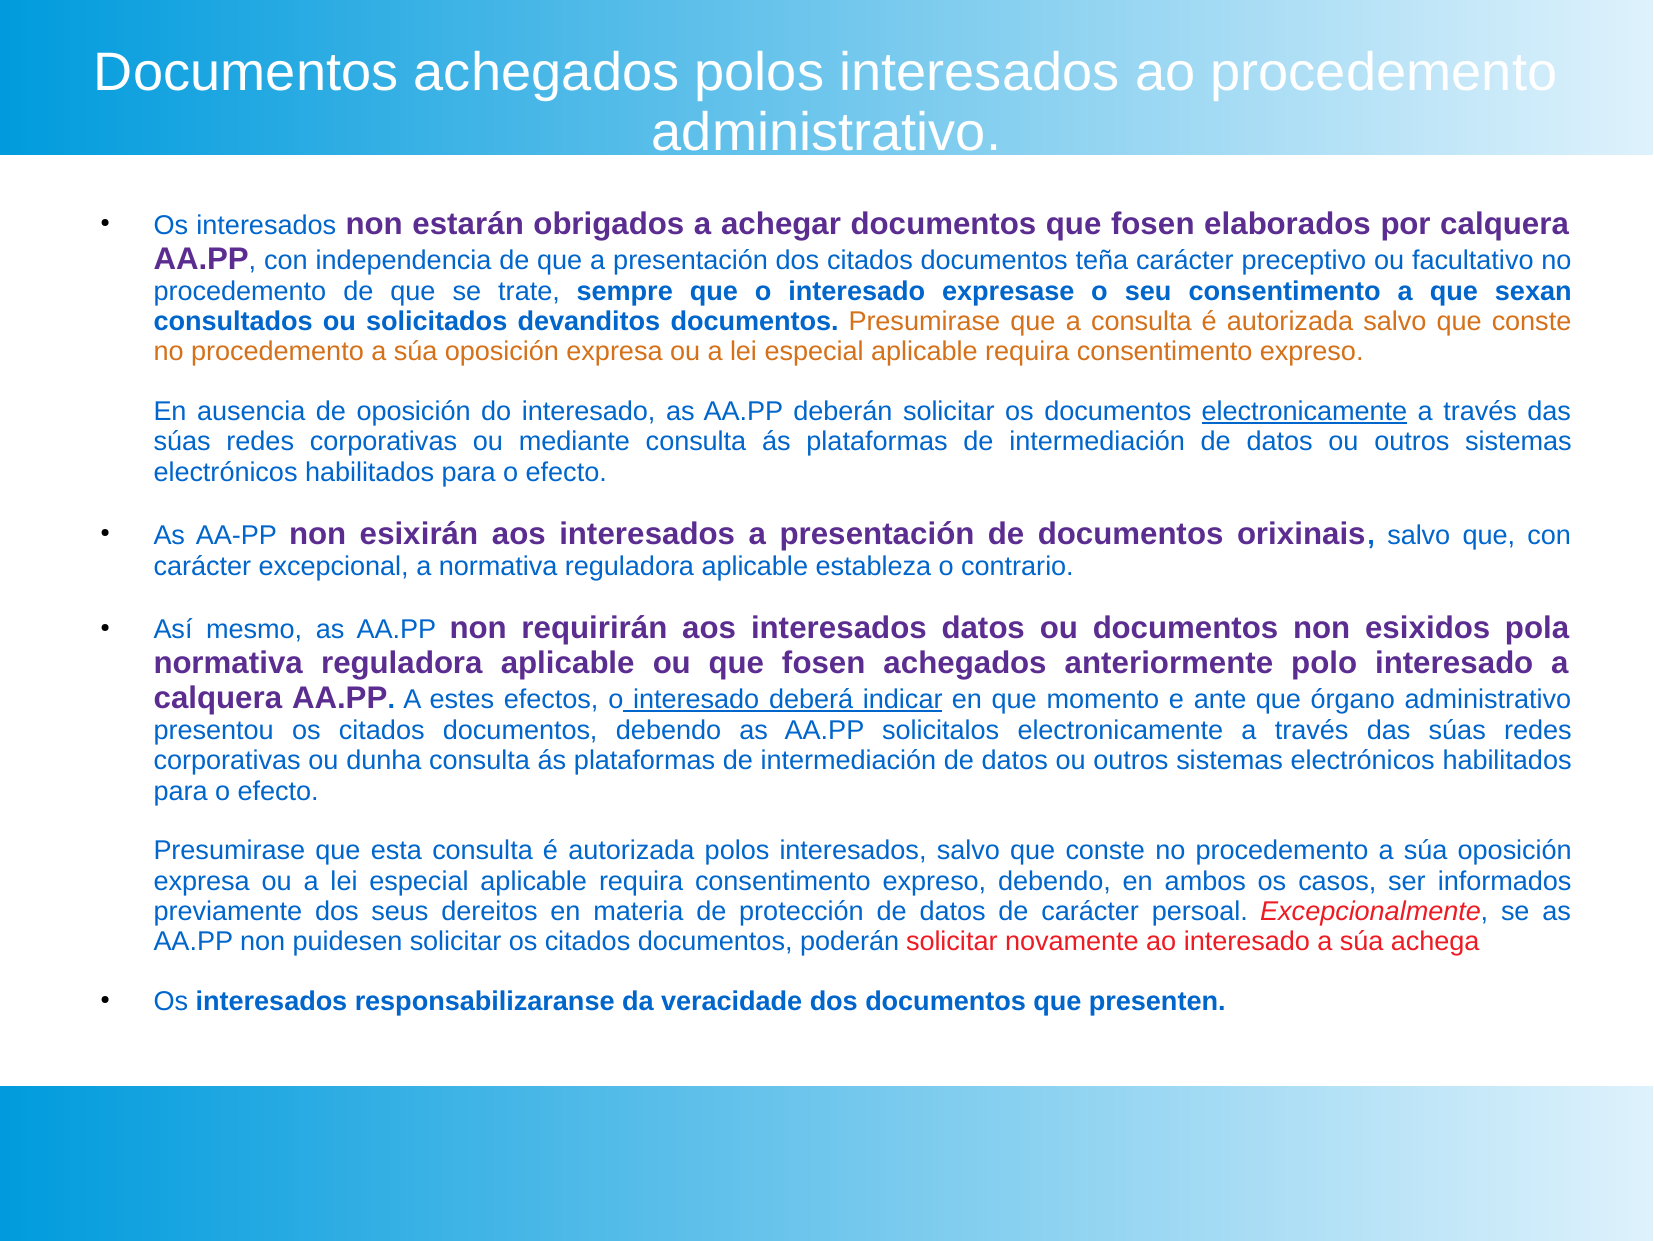

# Documentos achegados polos interesados ao procedemento administrativo.
Os interesados non estarán obrigados a achegar documentos que fosen elaborados por calquera AA.PP, con independencia de que a presentación dos citados documentos teña carácter preceptivo ou facultativo no procedemento de que se trate, sempre que o interesado expresase o seu consentimento a que sexan consultados ou solicitados devanditos documentos. Presumirase que a consulta é autorizada salvo que conste no procedemento a súa oposición expresa ou a lei especial aplicable requira consentimento expreso.
En ausencia de oposición do interesado, as AA.PP deberán solicitar os documentos electronicamente a través das súas redes corporativas ou mediante consulta ás plataformas de intermediación de datos ou outros sistemas electrónicos habilitados para o efecto.
As AA-PP non esixirán aos interesados a presentación de documentos orixinais, salvo que, con carácter excepcional, a normativa reguladora aplicable estableza o contrario.
Así mesmo, as AA.PP non requirirán aos interesados datos ou documentos non esixidos pola normativa reguladora aplicable ou que fosen achegados anteriormente polo interesado a calquera AA.PP. A estes efectos, o interesado deberá indicar en que momento e ante que órgano administrativo presentou os citados documentos, debendo as AA.PP solicitalos electronicamente a través das súas redes corporativas ou dunha consulta ás plataformas de intermediación de datos ou outros sistemas electrónicos habilitados para o efecto.
Presumirase que esta consulta é autorizada polos interesados, salvo que conste no procedemento a súa oposición expresa ou a lei especial aplicable requira consentimento expreso, debendo, en ambos os casos, ser informados previamente dos seus dereitos en materia de protección de datos de carácter persoal. Excepcionalmente, se as AA.PP non puidesen solicitar os citados documentos, poderán solicitar novamente ao interesado a súa achega
Os interesados responsabilizaranse da veracidade dos documentos que presenten.